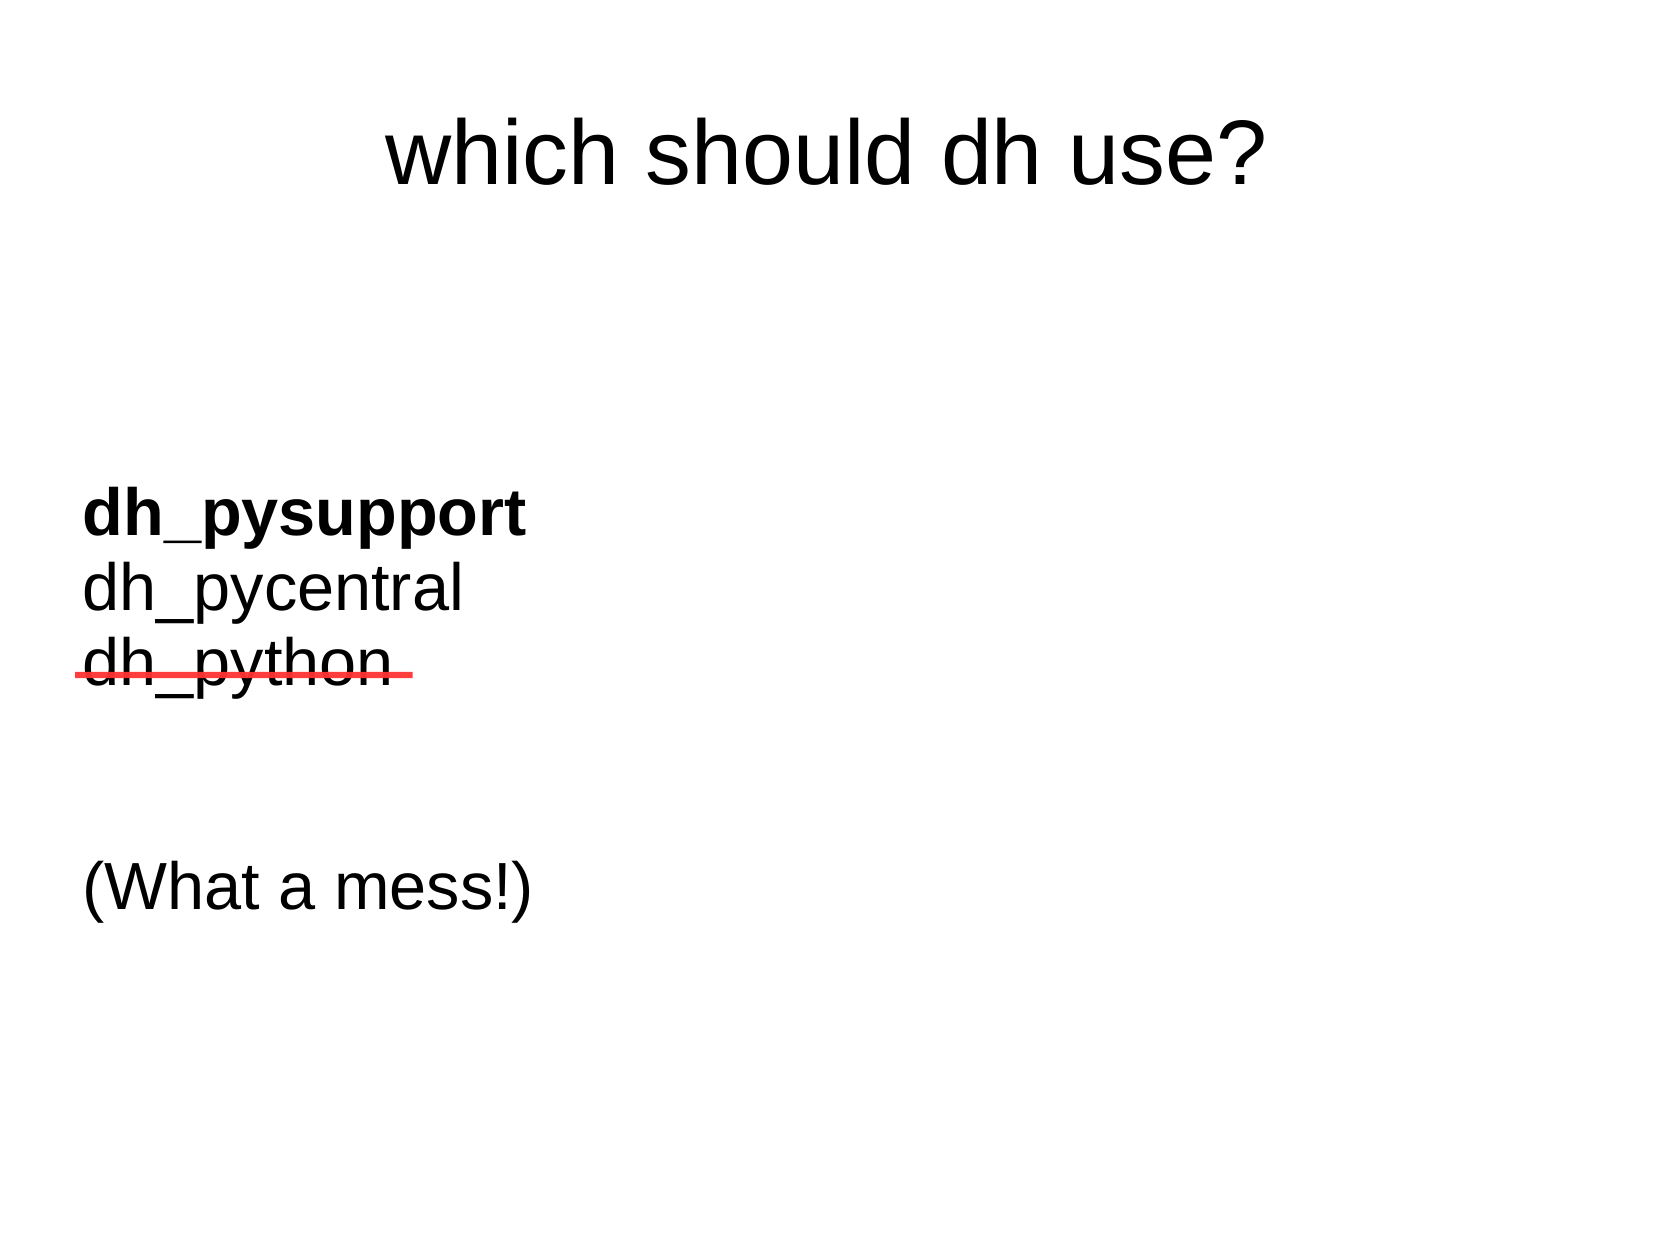

# which should dh use?
dh_pysupport
dh_pycentral
dh_python
(What a mess!)